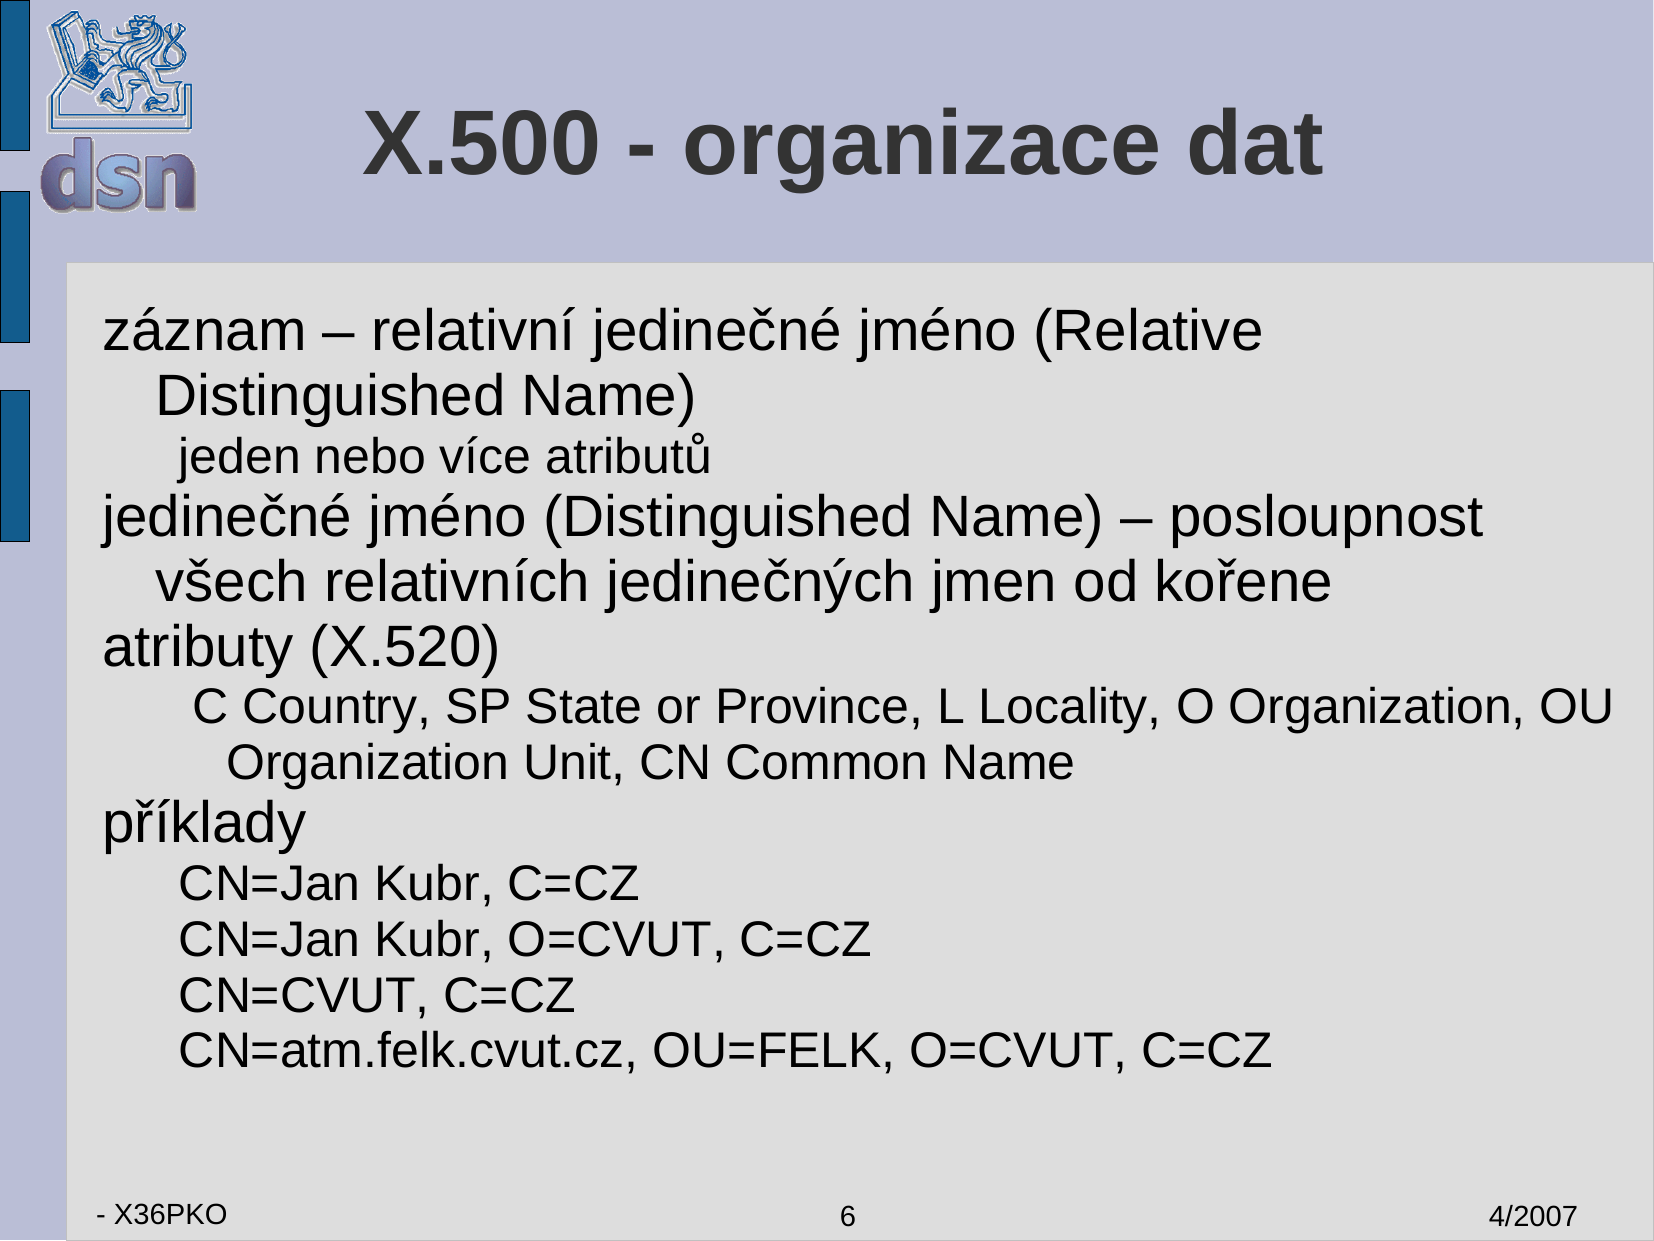

# X.500 - organizace dat
záznam – relativní jedinečné jméno (Relative Distinguished Name)
jeden nebo více atributů
jedinečné jméno (Distinguished Name) – posloupnost všech relativních jedinečných jmen od kořene
atributy (X.520)
 C Country, SP State or Province, L Locality, O Organization, OU Organization Unit, CN Common Name
příklady
CN=Jan Kubr, C=CZ
CN=Jan Kubr, O=CVUT, C=CZ
CN=CVUT, C=CZ
CN=atm.felk.cvut.cz, OU=FELK, O=CVUT, C=CZ